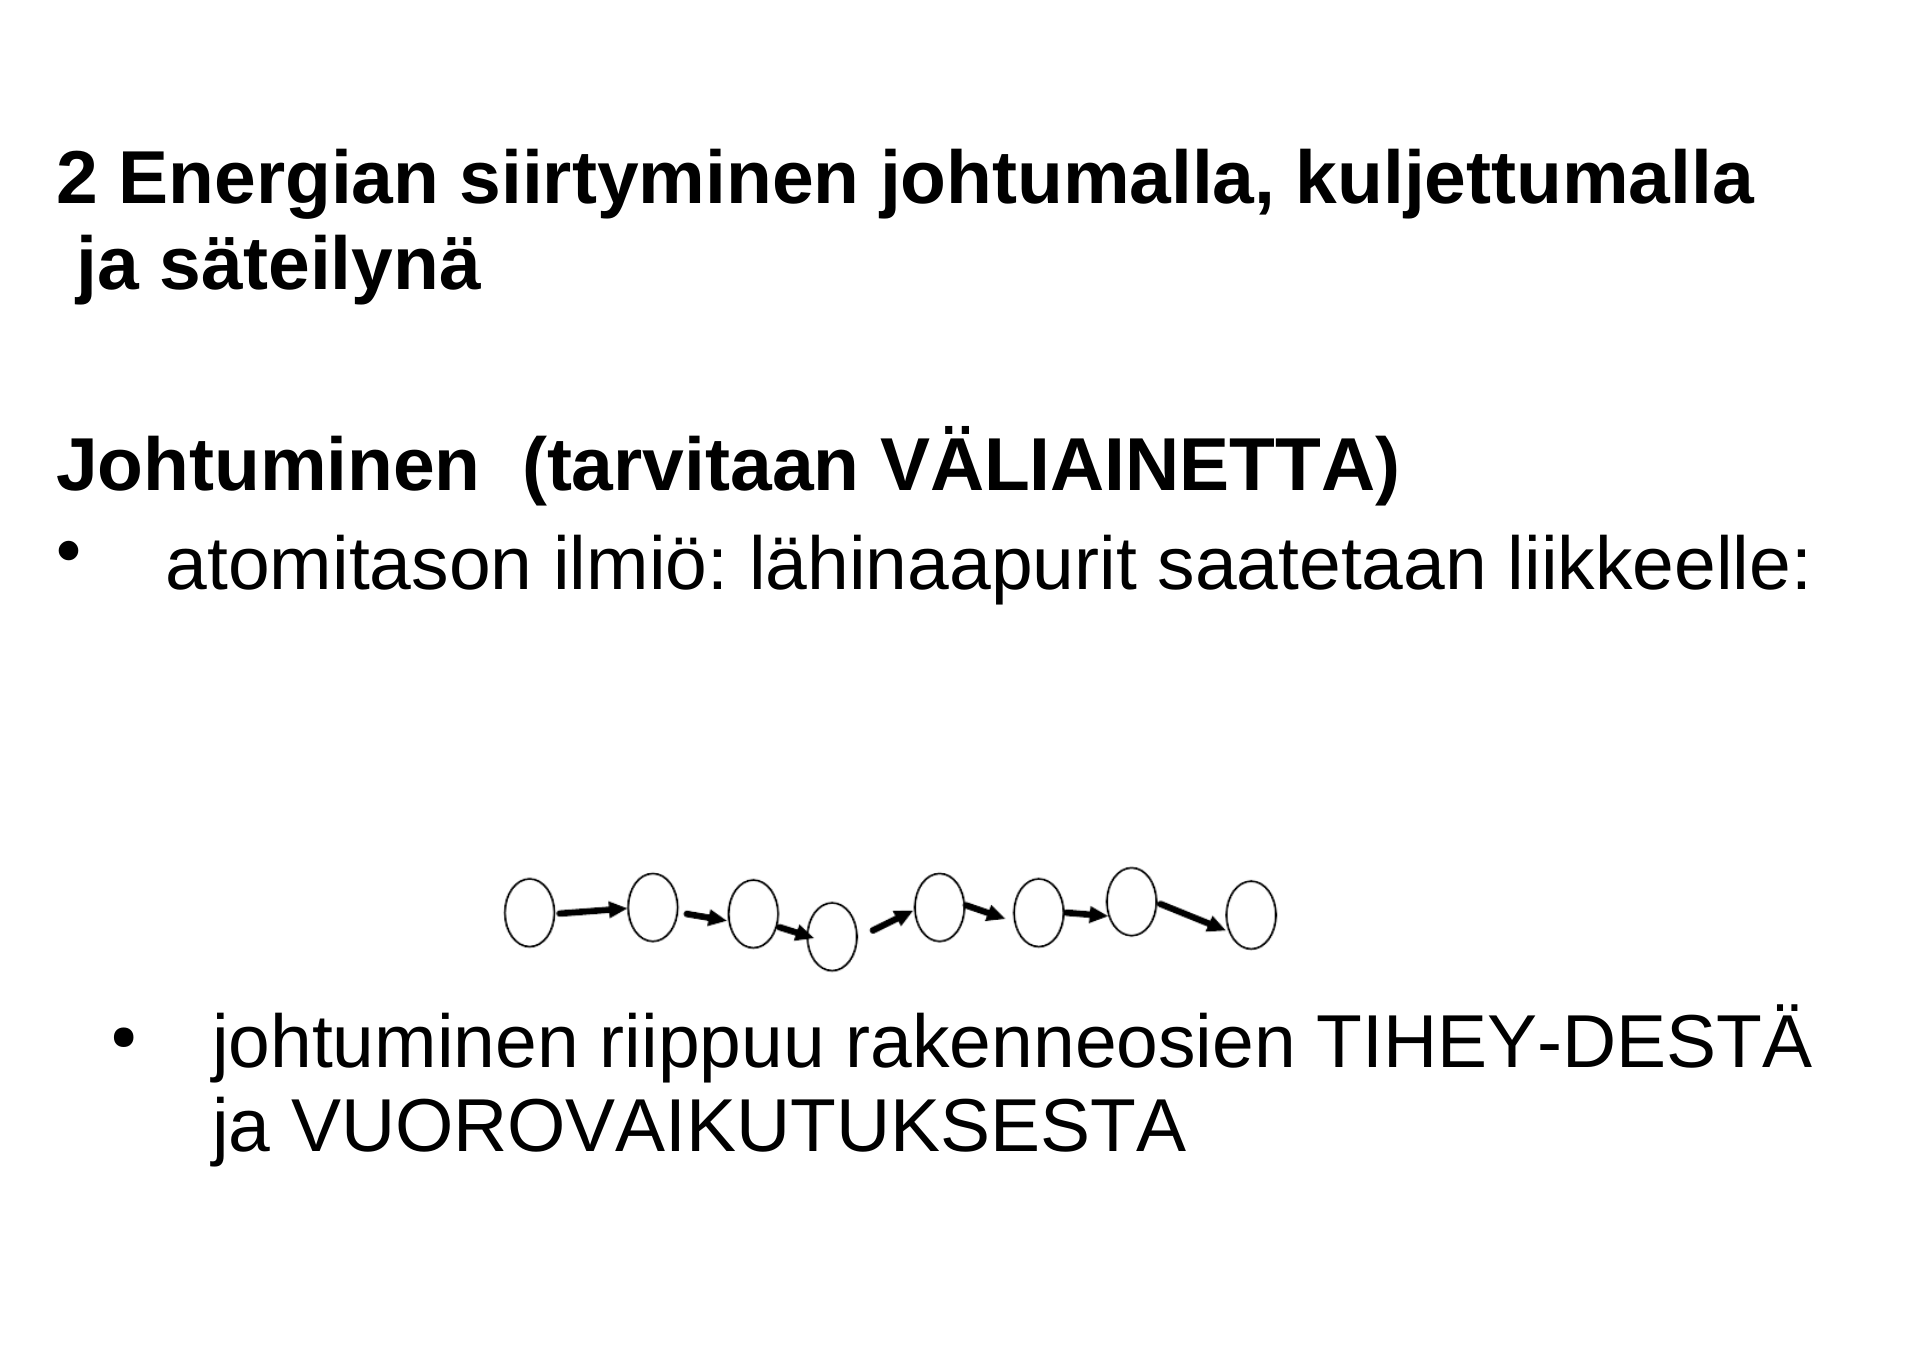

2 Energian siirtyminen johtumalla, kuljettumalla
 ja säteilynä
Johtuminen (tarvitaan VÄLIAINETTA)
 atomitason ilmiö: lähinaapurit saatetaan liikkeelle:
johtuminen riippuu rakenneosien TIHEY-DESTÄ ja VUOROVAIKUTUKSESTA